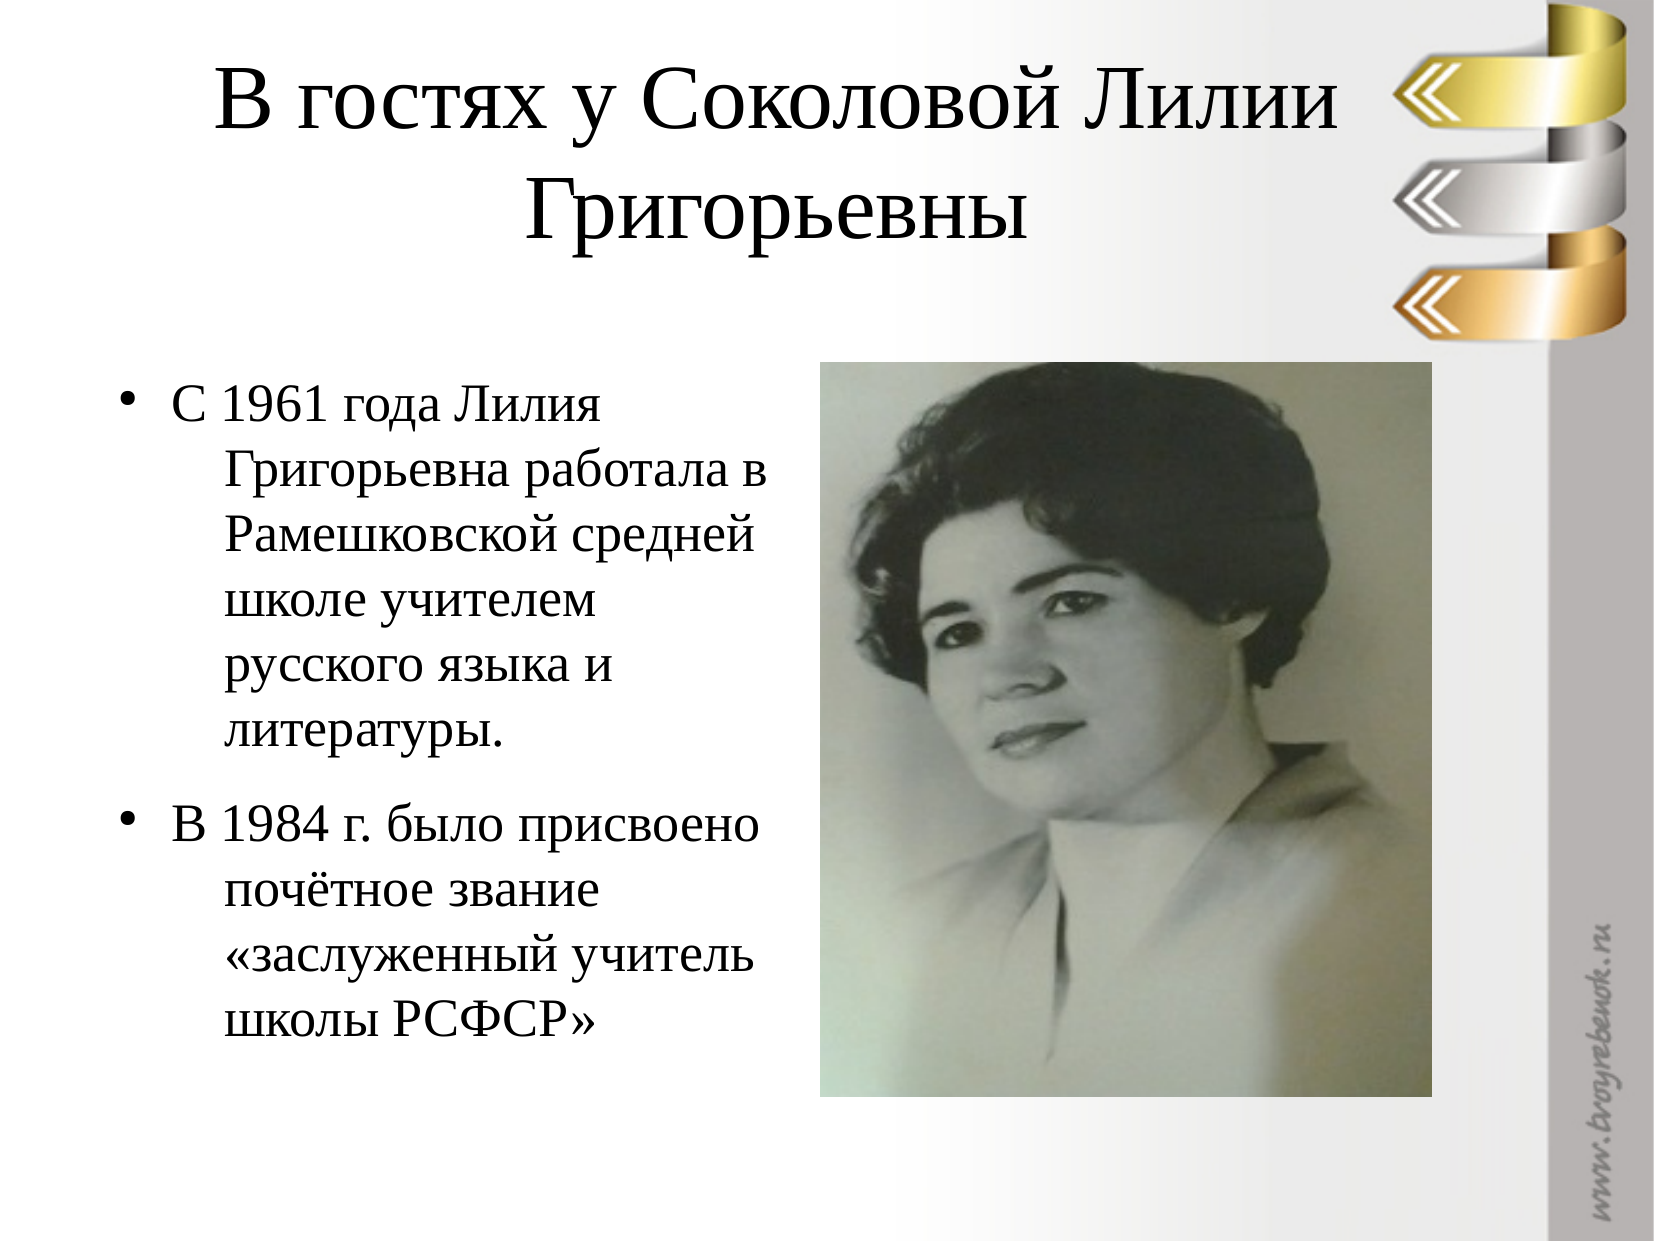

# В гостях у Соколовой Лилии Григорьевны
С 1961 года Лилия Григорьевна работала в Рамешковской средней школе учителем русского языка и литературы.
В 1984 г. было присвоено почётное звание «заслуженный учитель школы РСФСР»